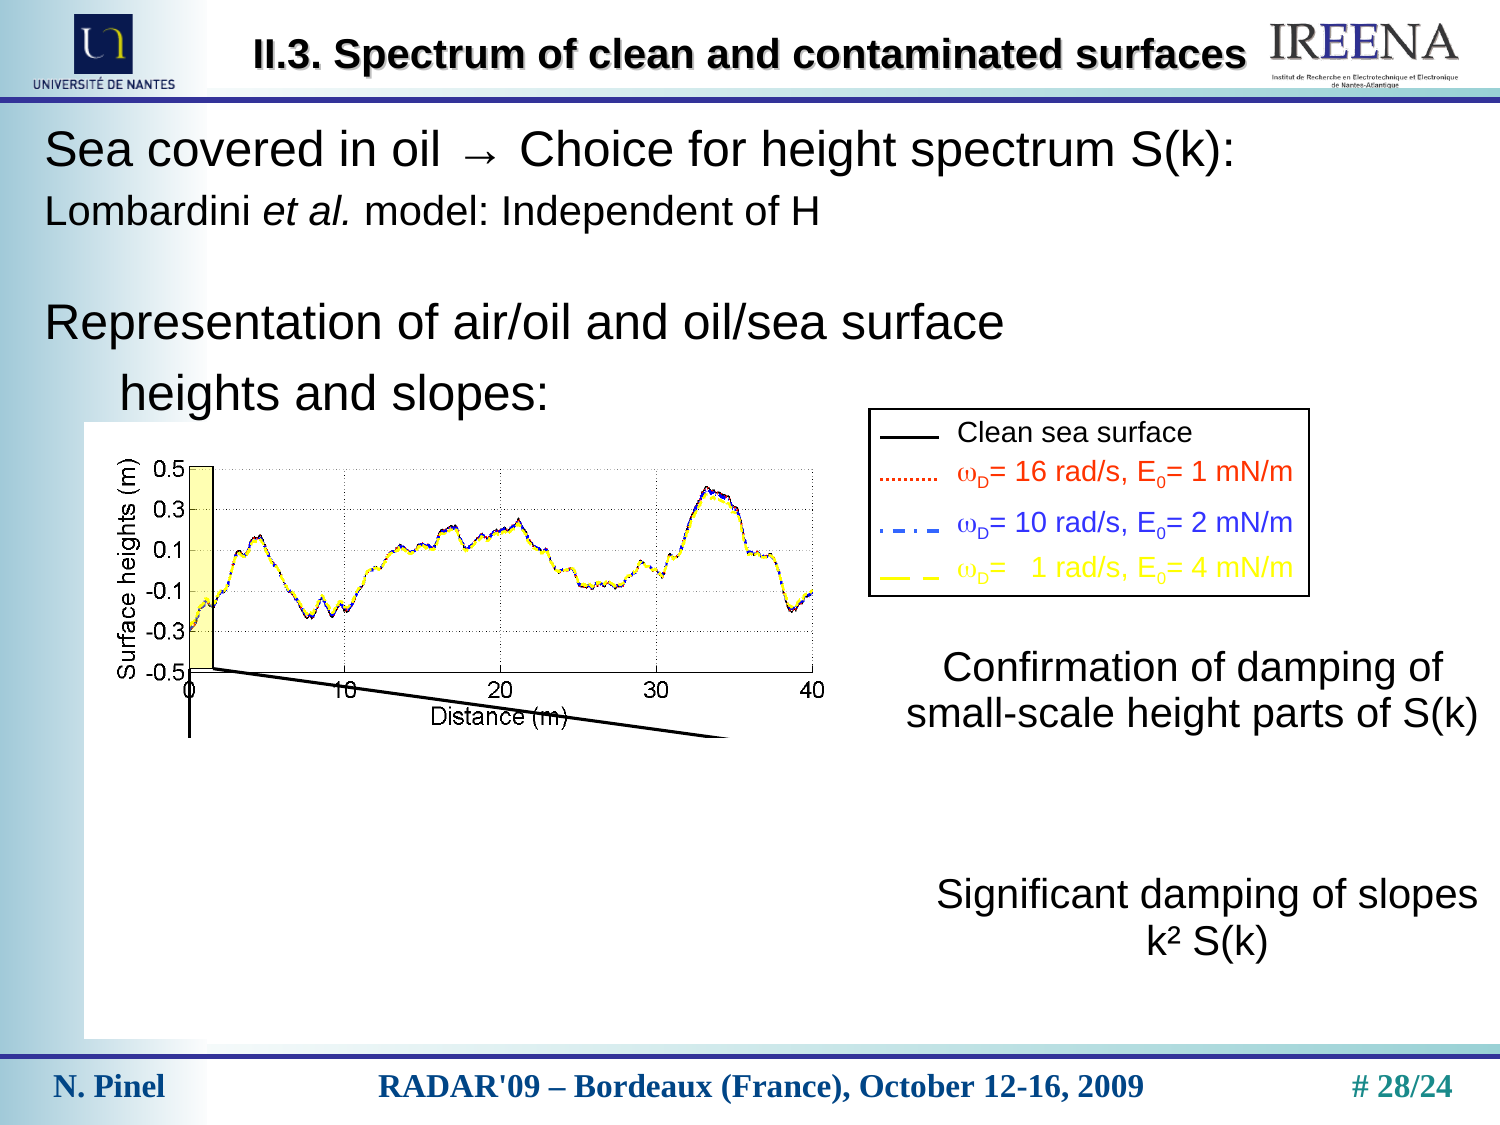

II.3. Spectrum of clean and contaminated surfaces
# Sea covered in oil → Choice for height spectrum S(k):
Lombardini et al. model: Independent of H
Representation of air/oil and oil/sea surface
heights and slopes:
 	Clean sea surface
 	D= 16 rad/s, E0= 1 mN/m
 	D= 10 rad/s, E0= 2 mN/m
 	D= 1 rad/s, E0= 4 mN/m
Confirmation of damping of small-scale height parts of S(k)
Significant damping of slopes k² S(k)